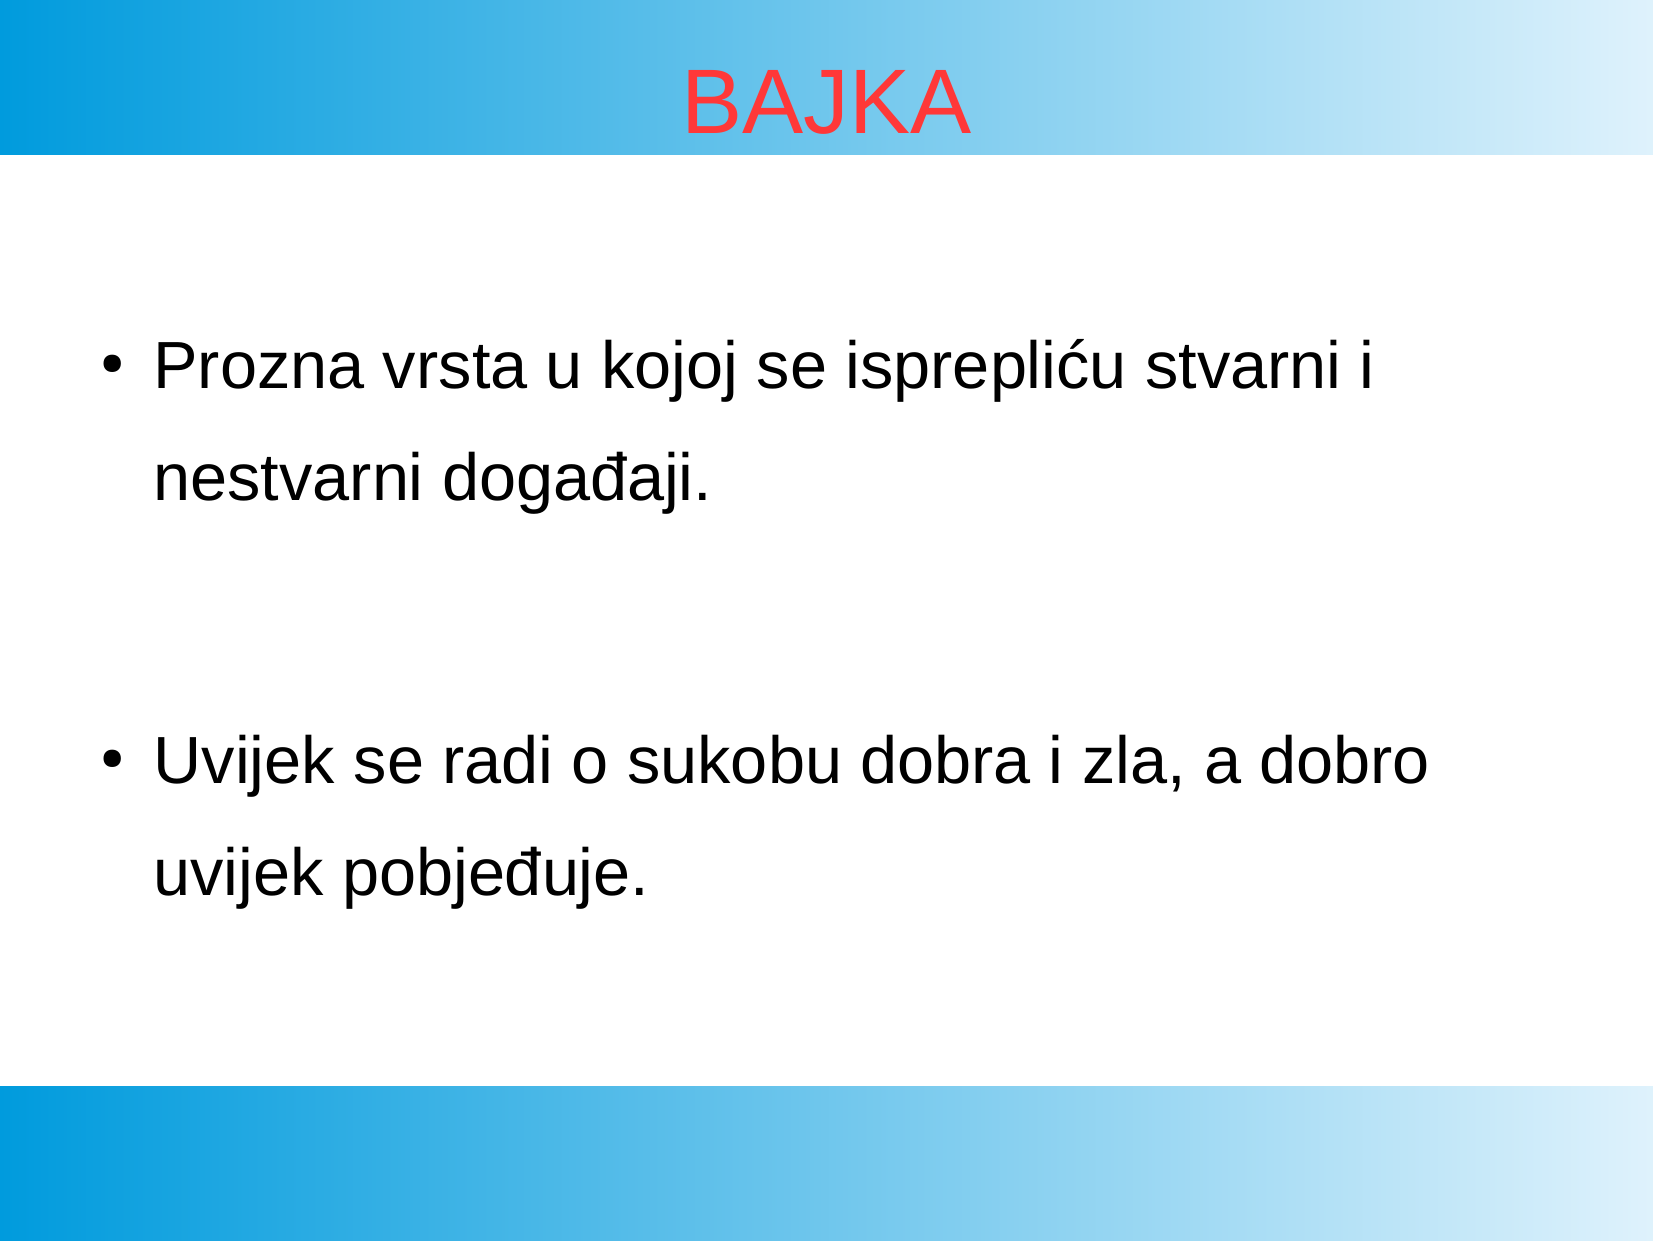

# BAJKA
Prozna vrsta u kojoj se isprepliću stvarni i nestvarni događaji.
Uvijek se radi o sukobu dobra i zla, a dobro uvijek pobjeđuje.